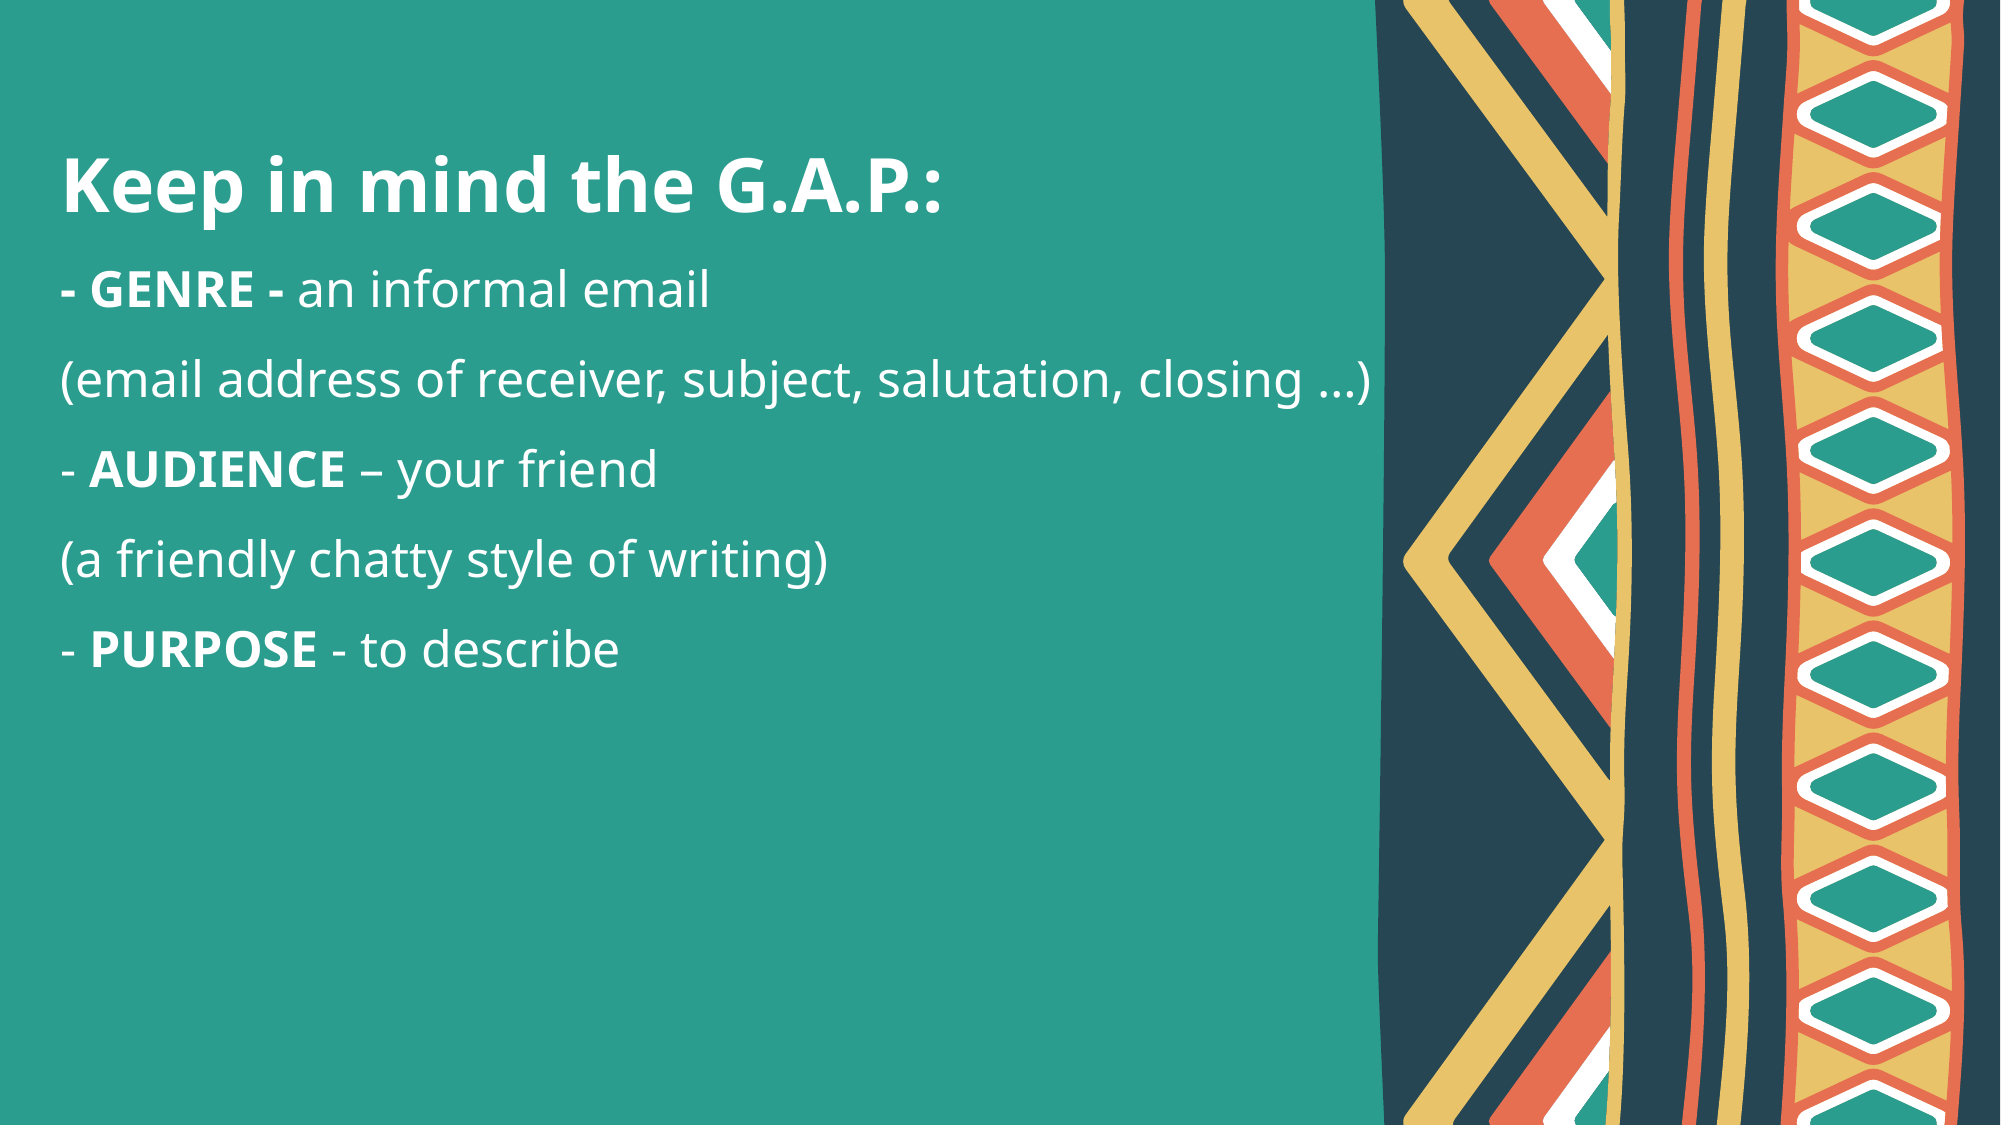

# Keep in mind the G.A.P.: - GENRE - an informal email (email address of receiver, subject, salutation, closing …) - AUDIENCE – your friend (a friendly chatty style of writing) - PURPOSE - to describe